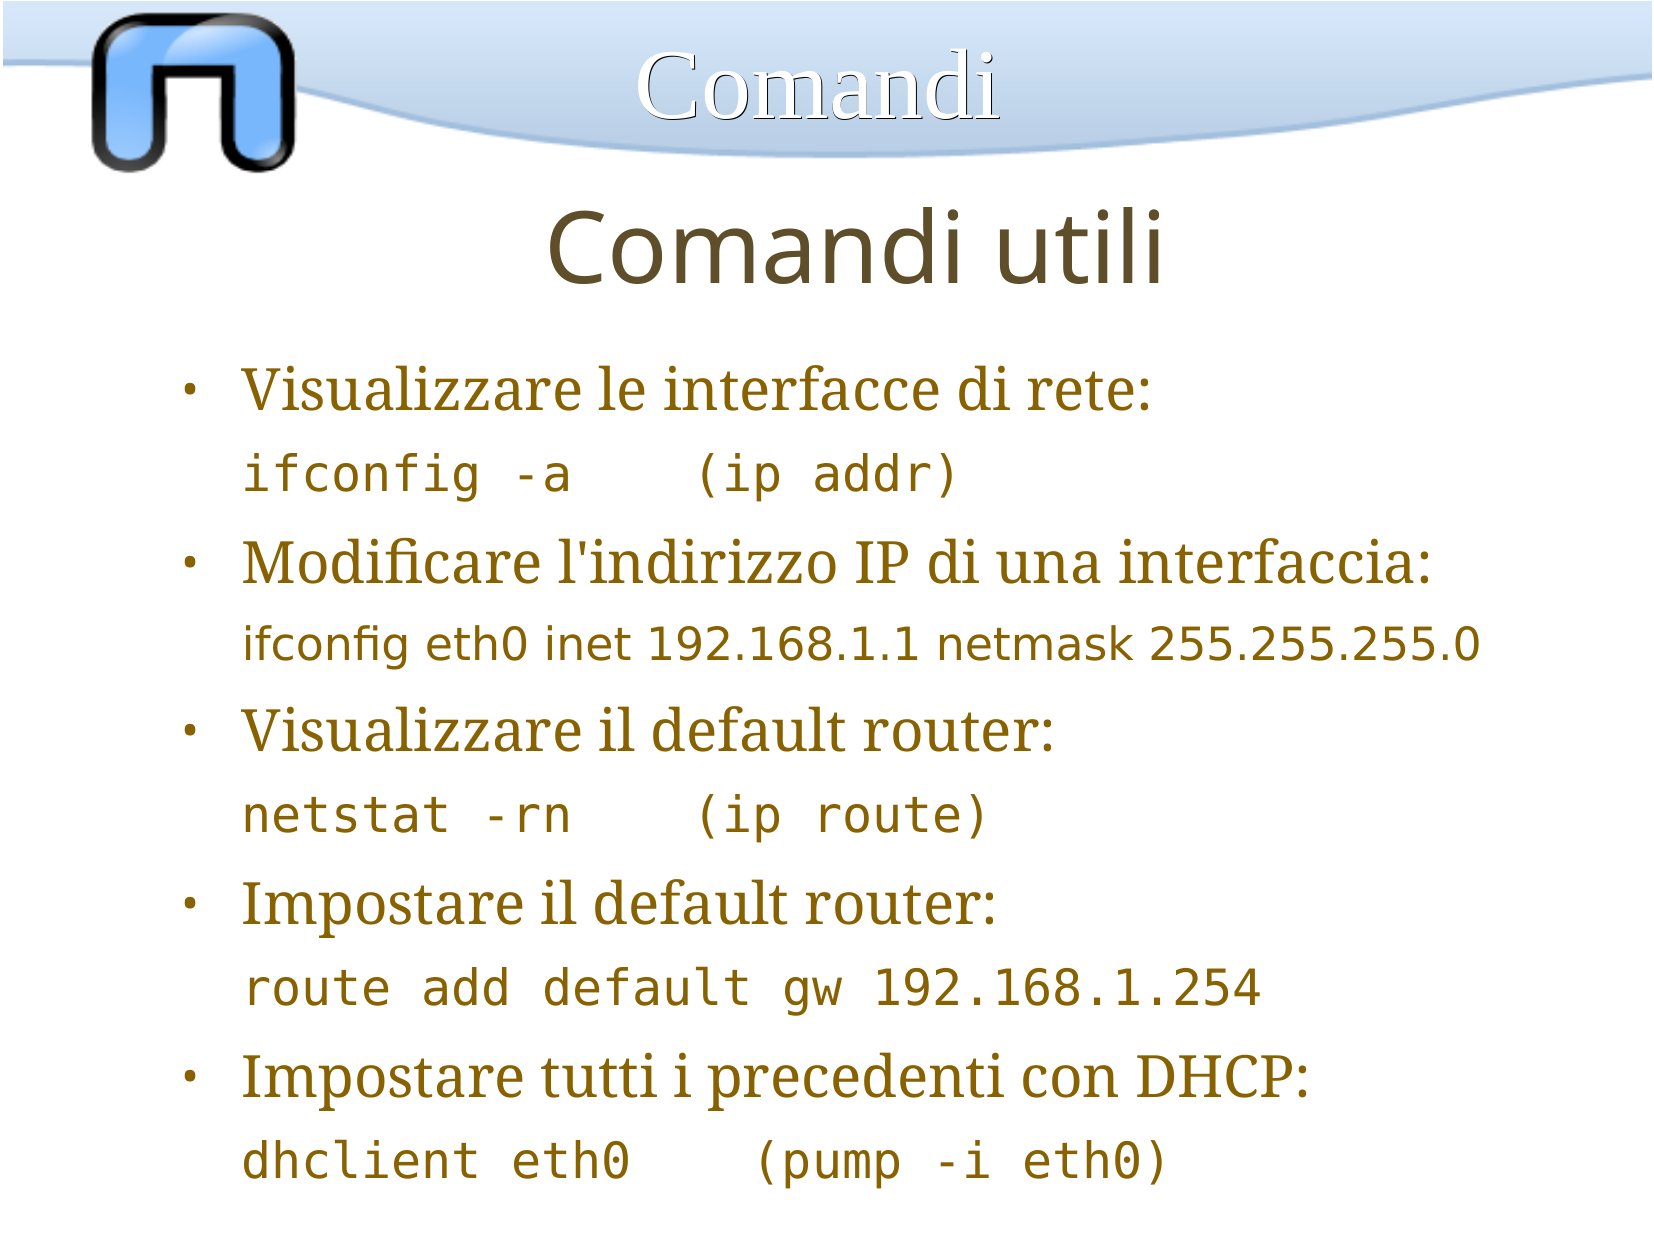

Comandi
Comandi utili
# Visualizzare le interfacce di rete:
ifconfig -a (ip addr)
Modificare l'indirizzo IP di una interfaccia:
ifconfig eth0 inet 192.168.1.1 netmask 255.255.255.0
Visualizzare il default router:
netstat -rn (ip route)
Impostare il default router:
route add default gw 192.168.1.254
Impostare tutti i precedenti con DHCP:
dhclient eth0 (pump -i eth0)